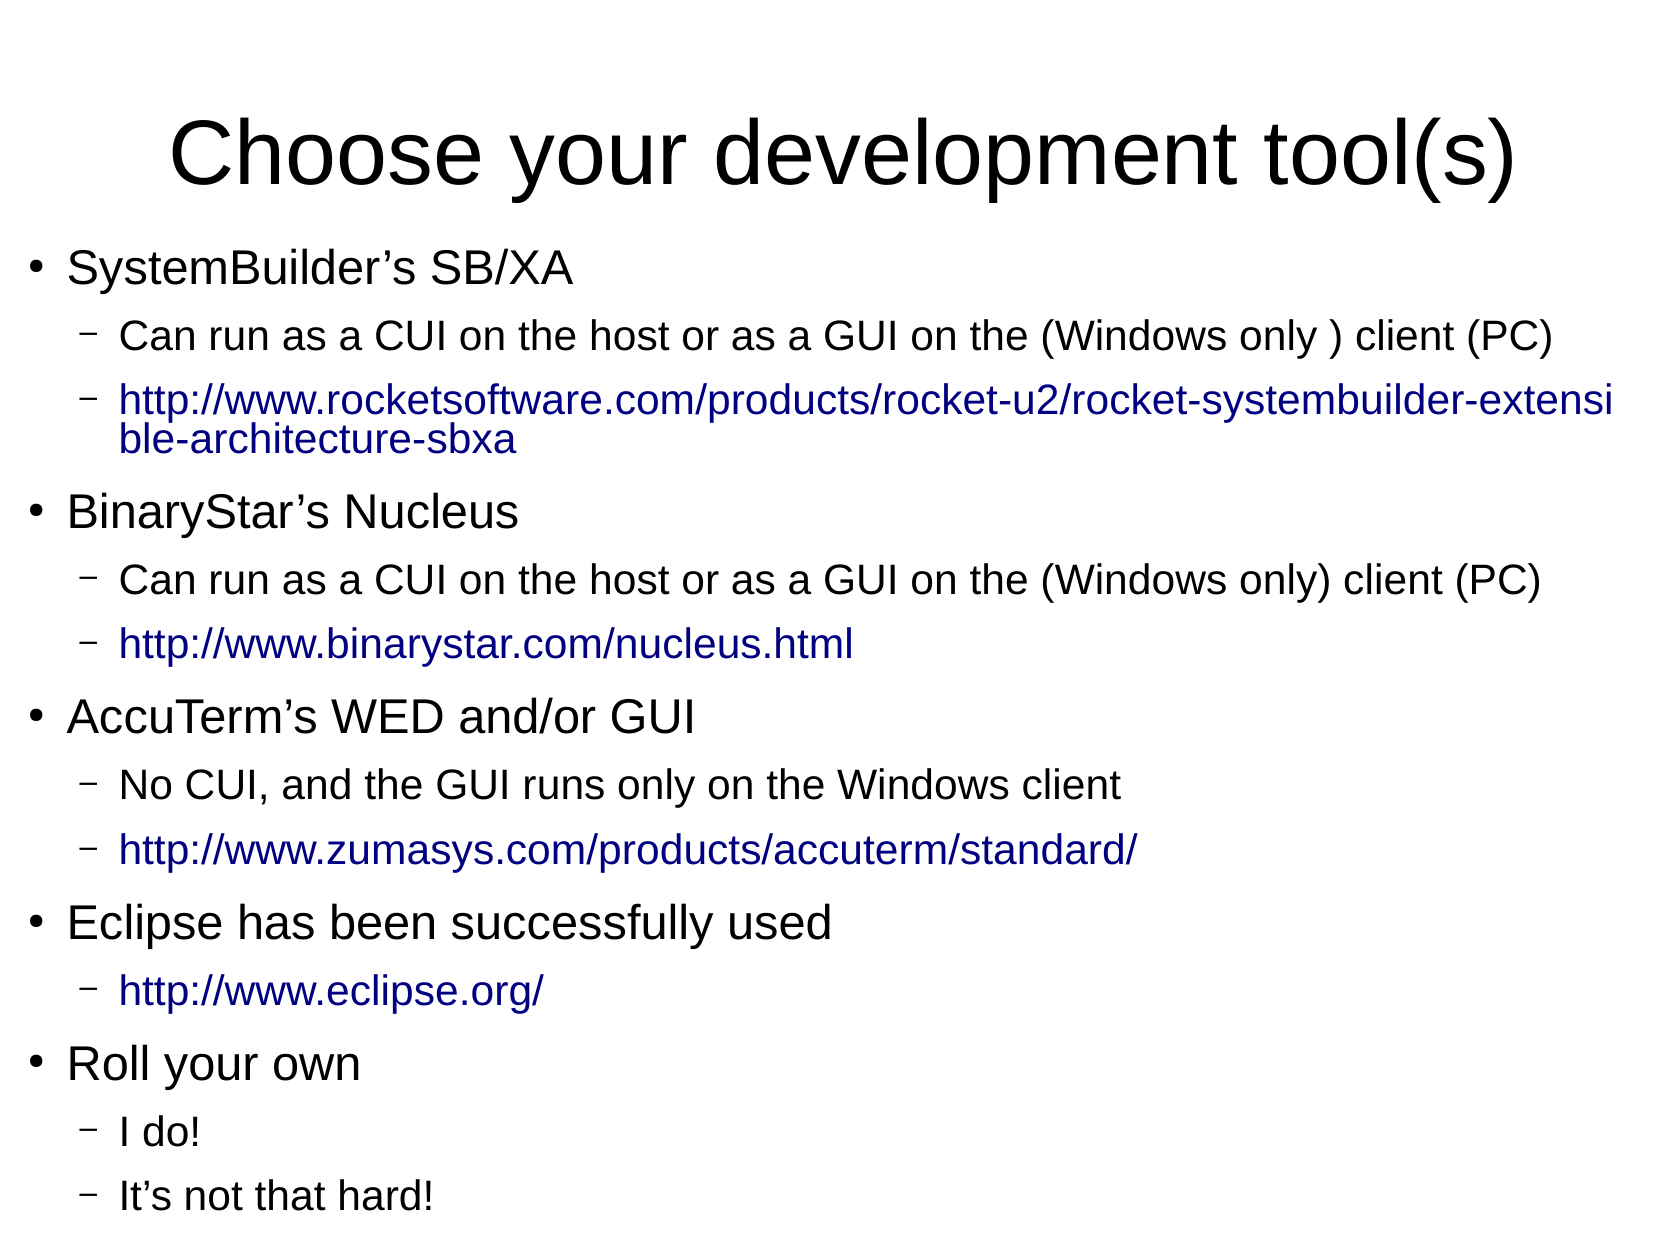

# Choose your development tool(s)
SystemBuilder’s SB/XA
Can run as a CUI on the host or as a GUI on the (Windows only ) client (PC)
http://www.rocketsoftware.com/products/rocket-u2/rocket-systembuilder-extensible-architecture-sbxa
BinaryStar’s Nucleus
Can run as a CUI on the host or as a GUI on the (Windows only) client (PC)
http://www.binarystar.com/nucleus.html
AccuTerm’s WED and/or GUI
No CUI, and the GUI runs only on the Windows client
http://www.zumasys.com/products/accuterm/standard/
Eclipse has been successfully used
http://www.eclipse.org/
Roll your own
I do!
It’s not that hard!